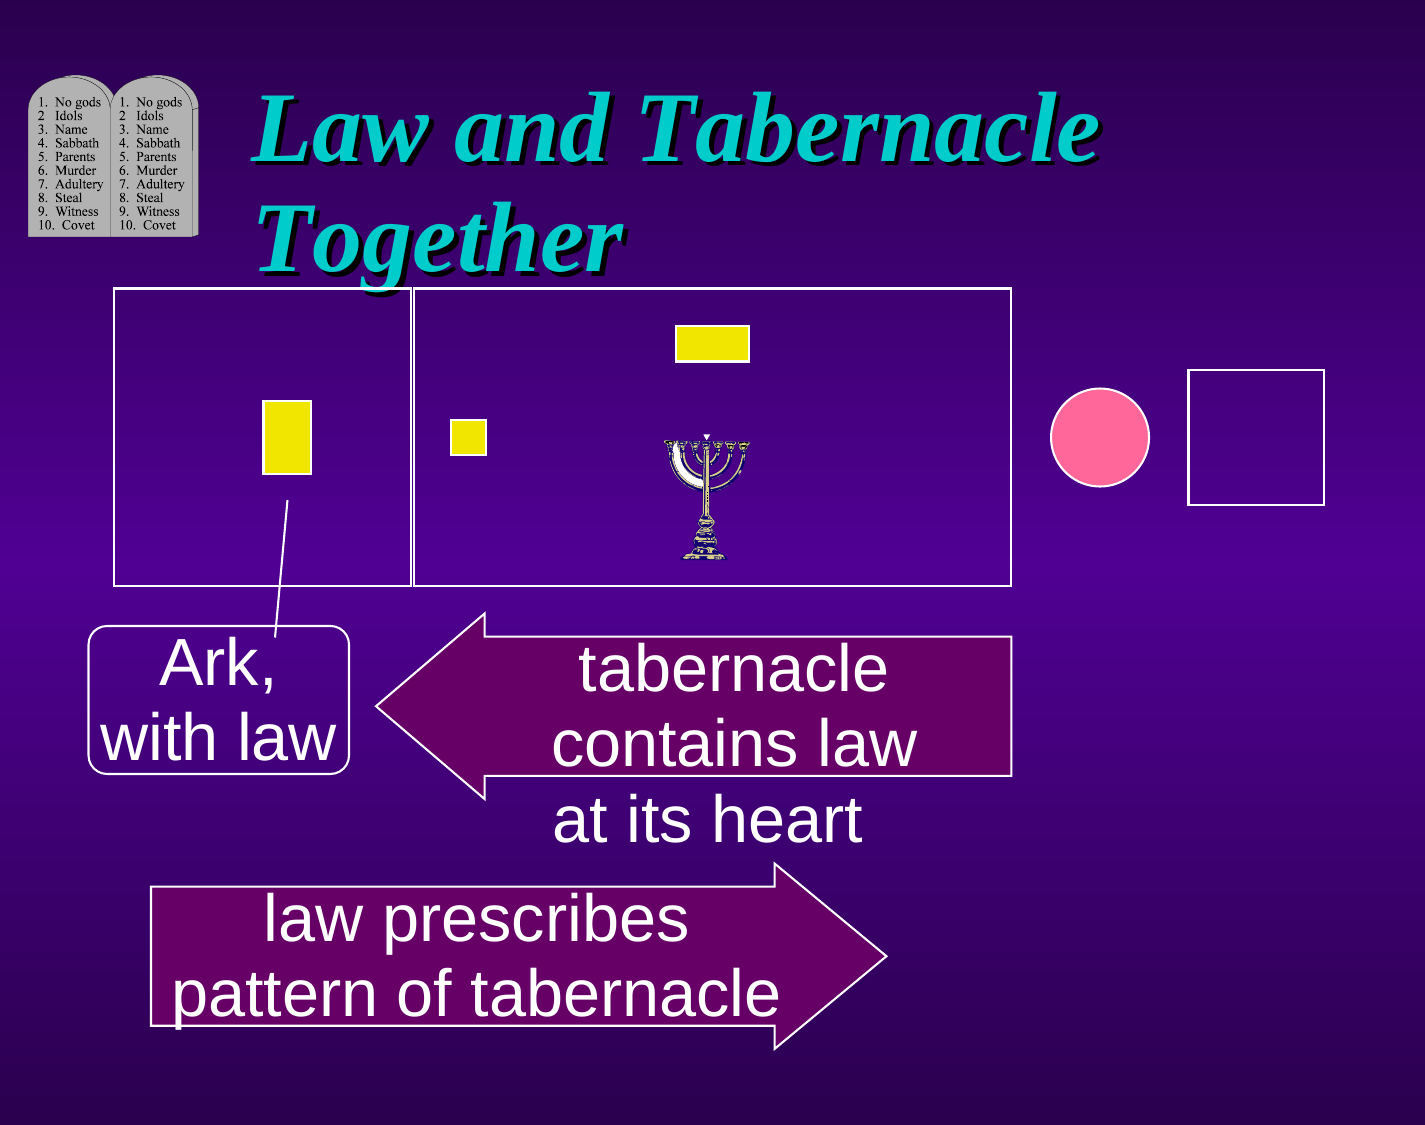

# Law and Tabernacle Together
tabernacle
contains law
at its heart
Ark,
with law
law prescribes
pattern of tabernacle